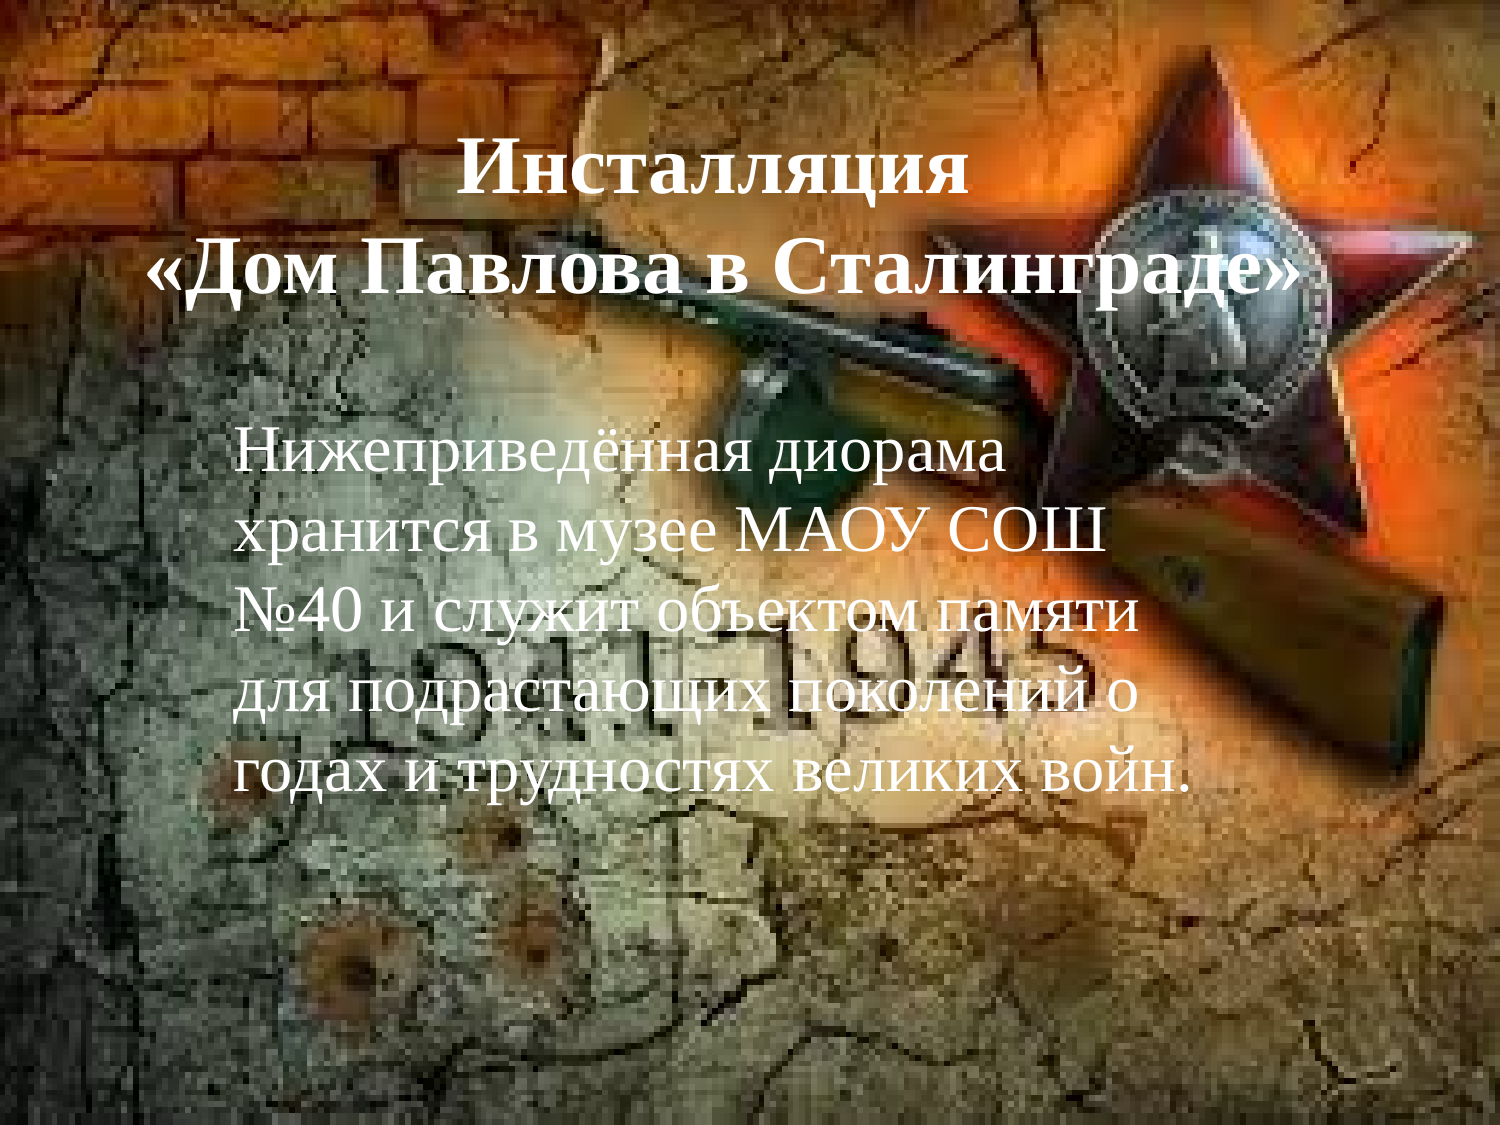

# Инсталляция «Дом Павлова в Сталинграде»
Нижеприведённая диорама хранится в музее МАОУ СОШ №40 и служит объектом памяти для подрастающих поколений о годах и трудностях великих войн.